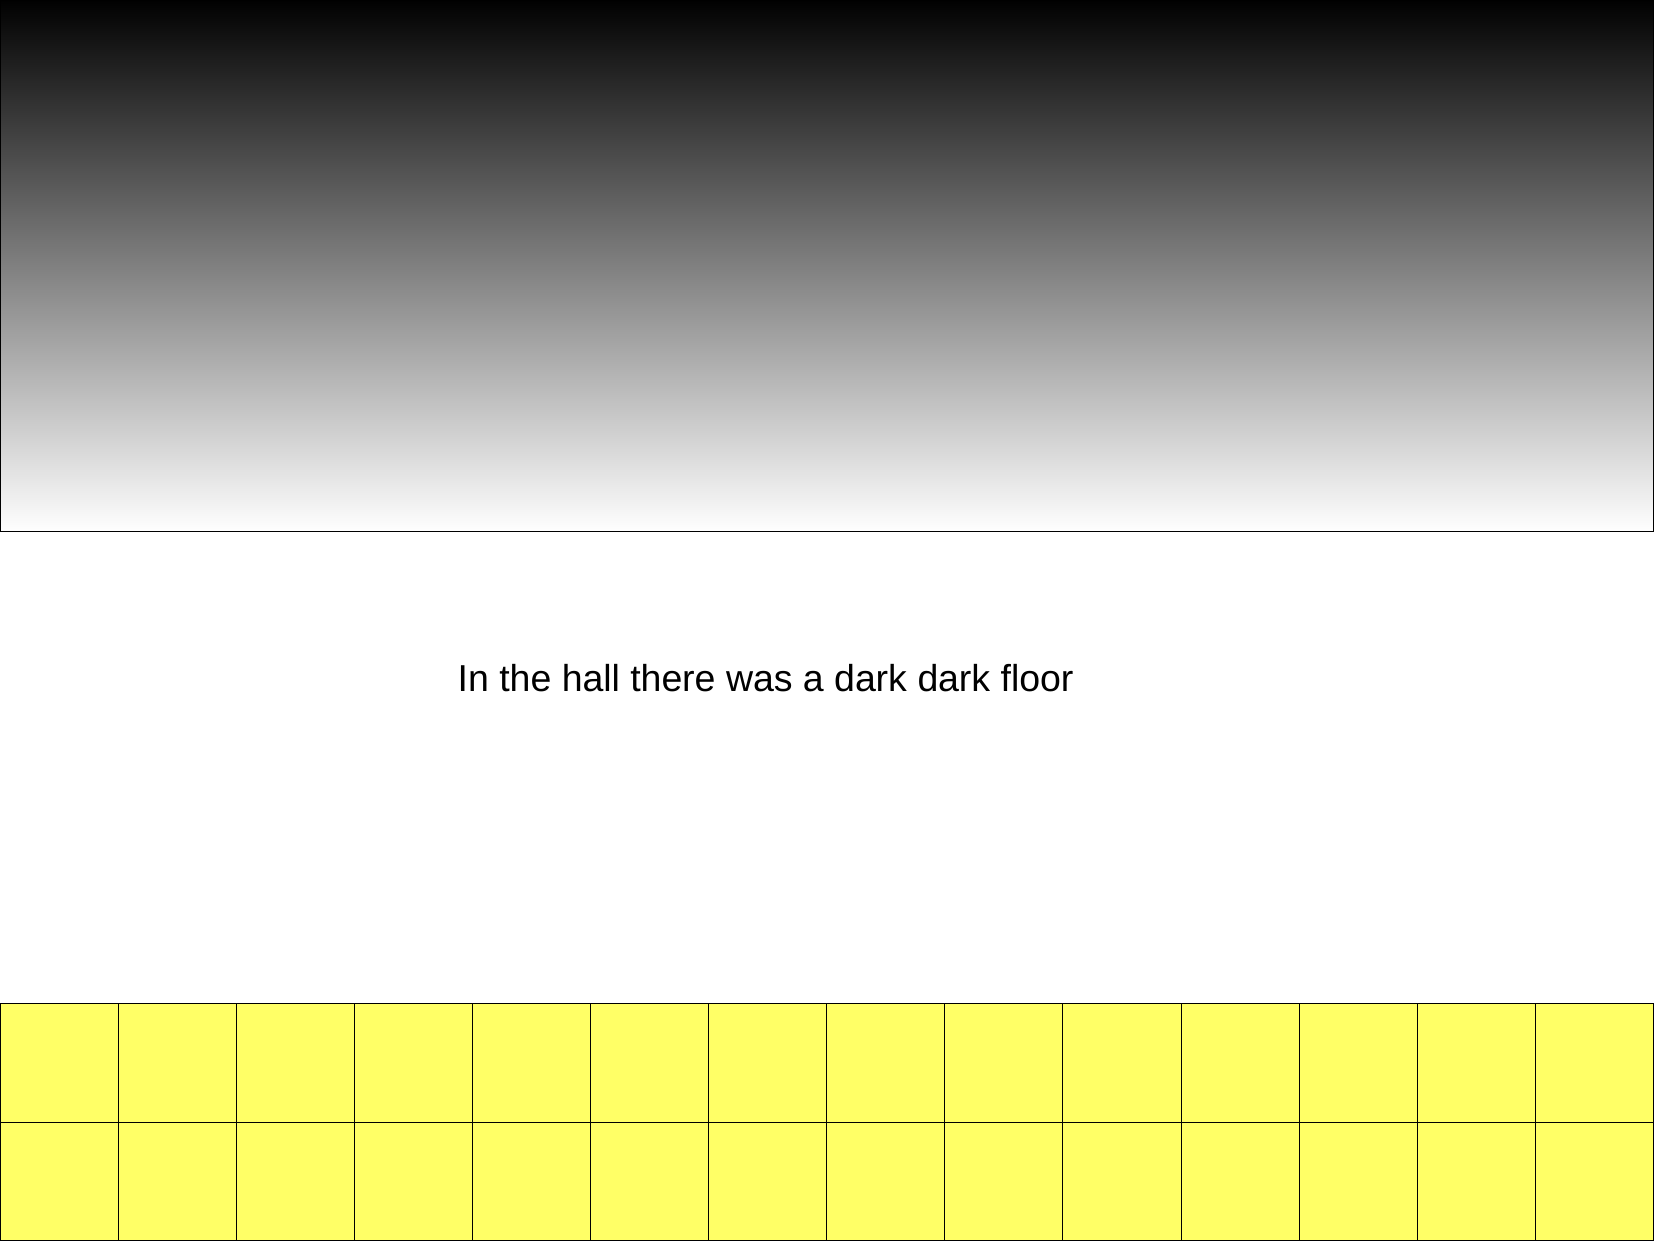

In the hall there was a dark dark floor